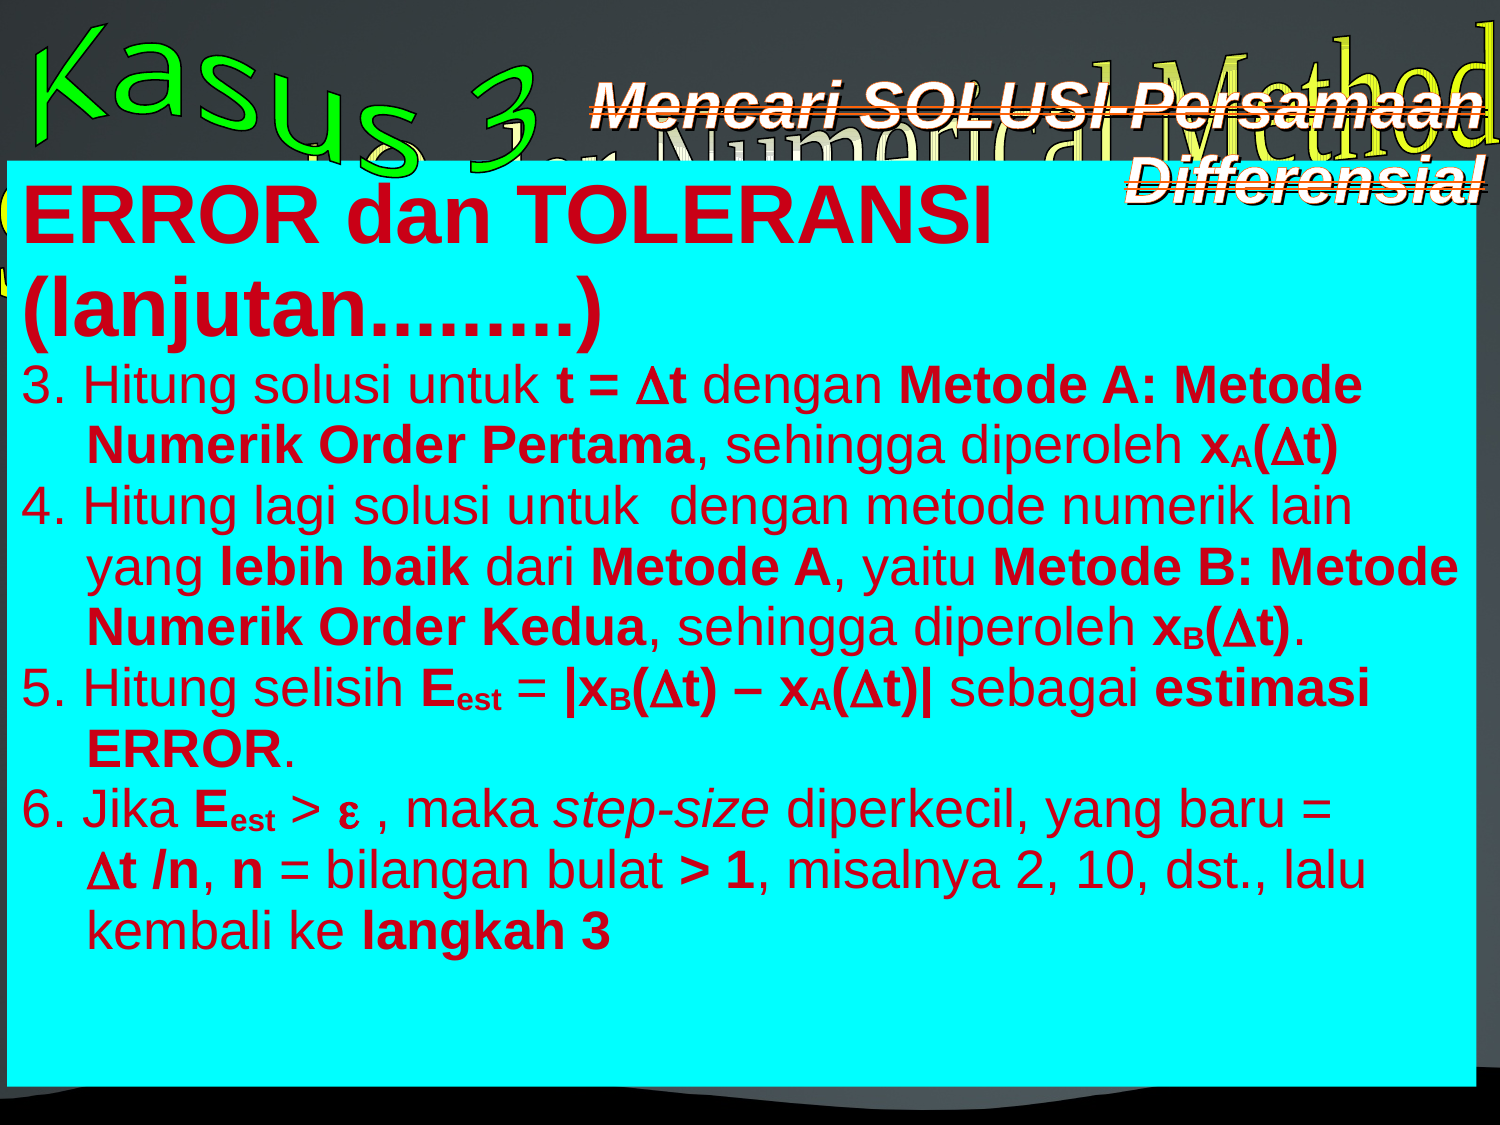

Second Order Numerical Method
Kasus 3
Mencari SOLUSI-Persamaan Differensial
ERROR dan TOLERANSI
(lanjutan.........)
3. Hitung solusi untuk t = Dt dengan Metode A: Metode Numerik Order Pertama, sehingga diperoleh xA(Dt)
4. Hitung lagi solusi untuk dengan metode numerik lain yang lebih baik dari Metode A, yaitu Metode B: Metode Numerik Order Kedua, sehingga diperoleh xB(Dt).
5. Hitung selisih Eest = |xB(Dt) – xA(Dt)| sebagai estimasi ERROR.
6. Jika Eest > e , maka step-size diperkecil, yang baru = Dt /n, n = bilangan bulat > 1, misalnya 2, 10, dst., lalu kembali ke langkah 3